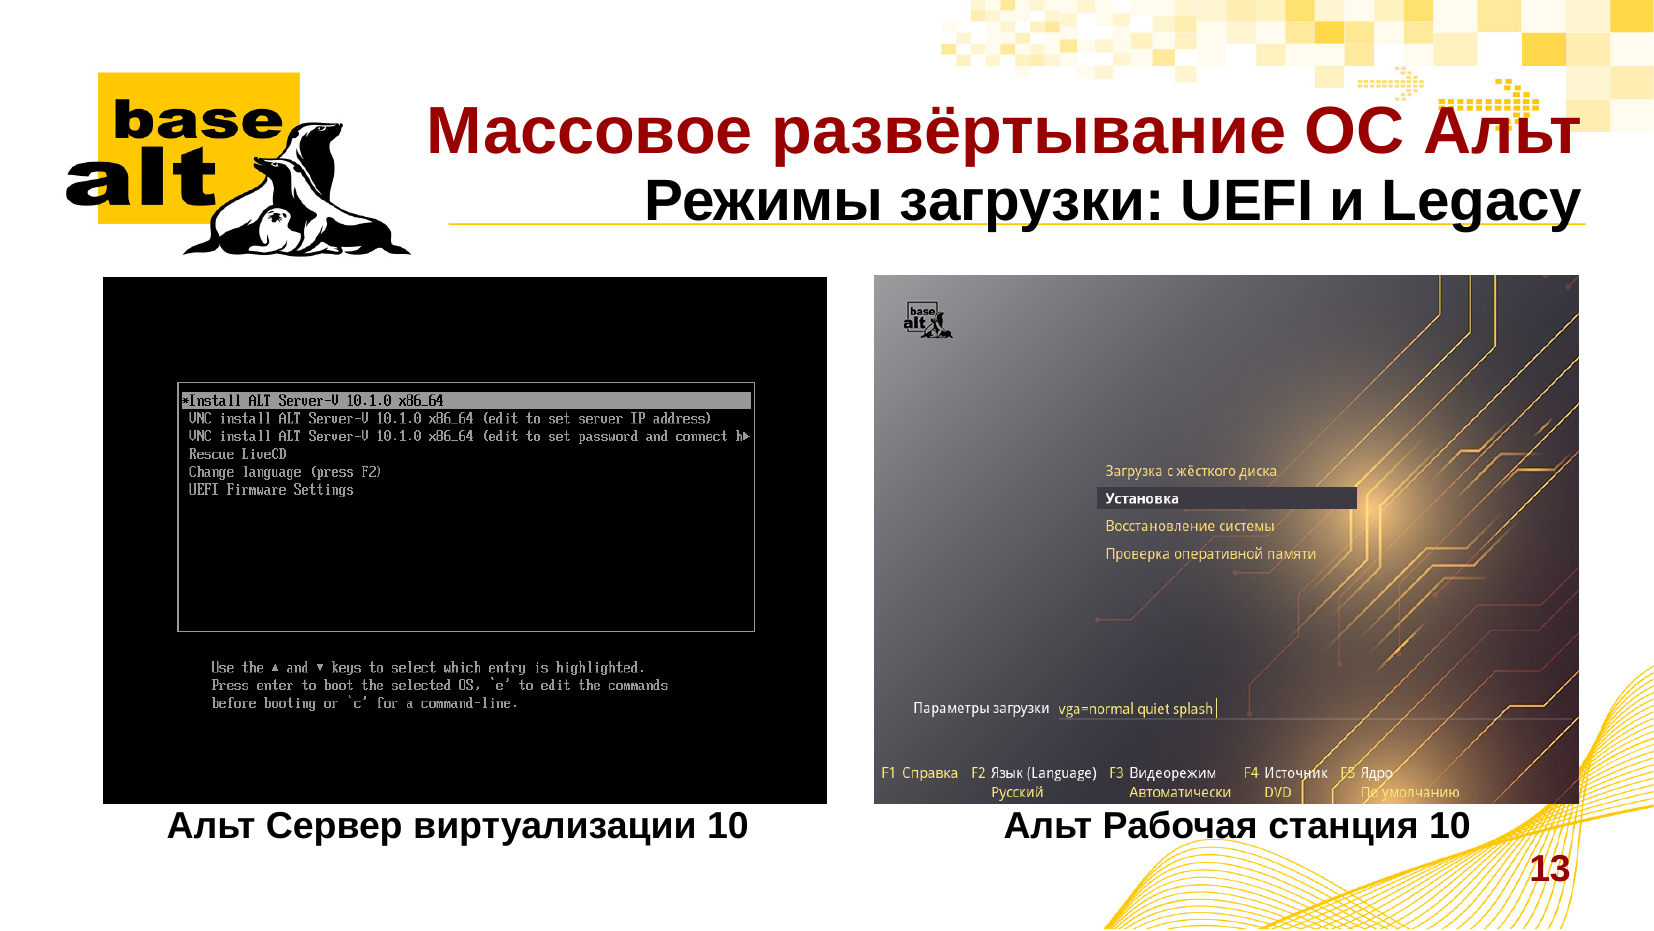

# Массовое развёртывание ОС Альт Режимы загрузки: UEFI и Legacy
Альт Сервер виртуализации 10
Альт Рабочая станция 10
13